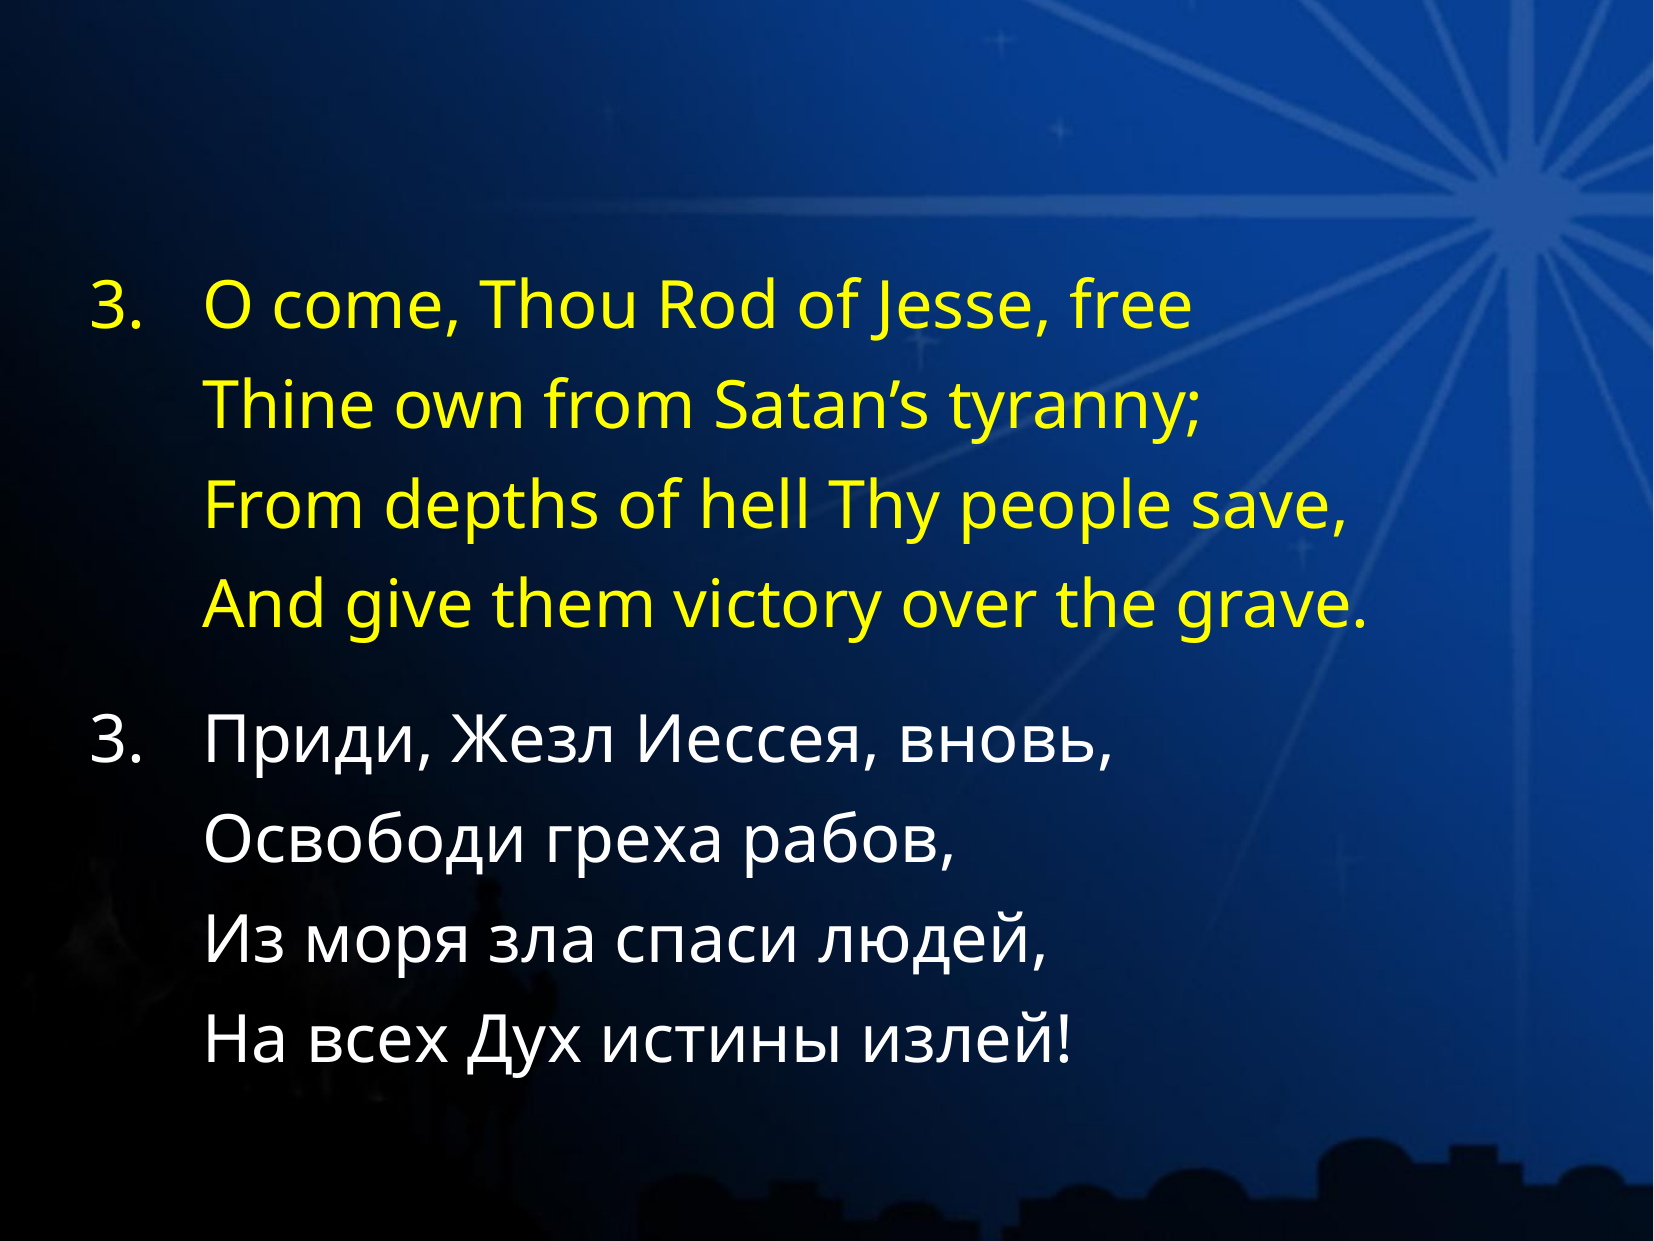

3.	O come, Thou Rod of Jesse, free
	Thine own from Satan’s tyranny;
	From depths of hell Thy people save,
	And give them victory over the grave.
3.	Приди, Жезл Иессея, вновь,
	Освободи греха рабов,
	Из моря зла спаси людей,
	На всех Дух истины излей!